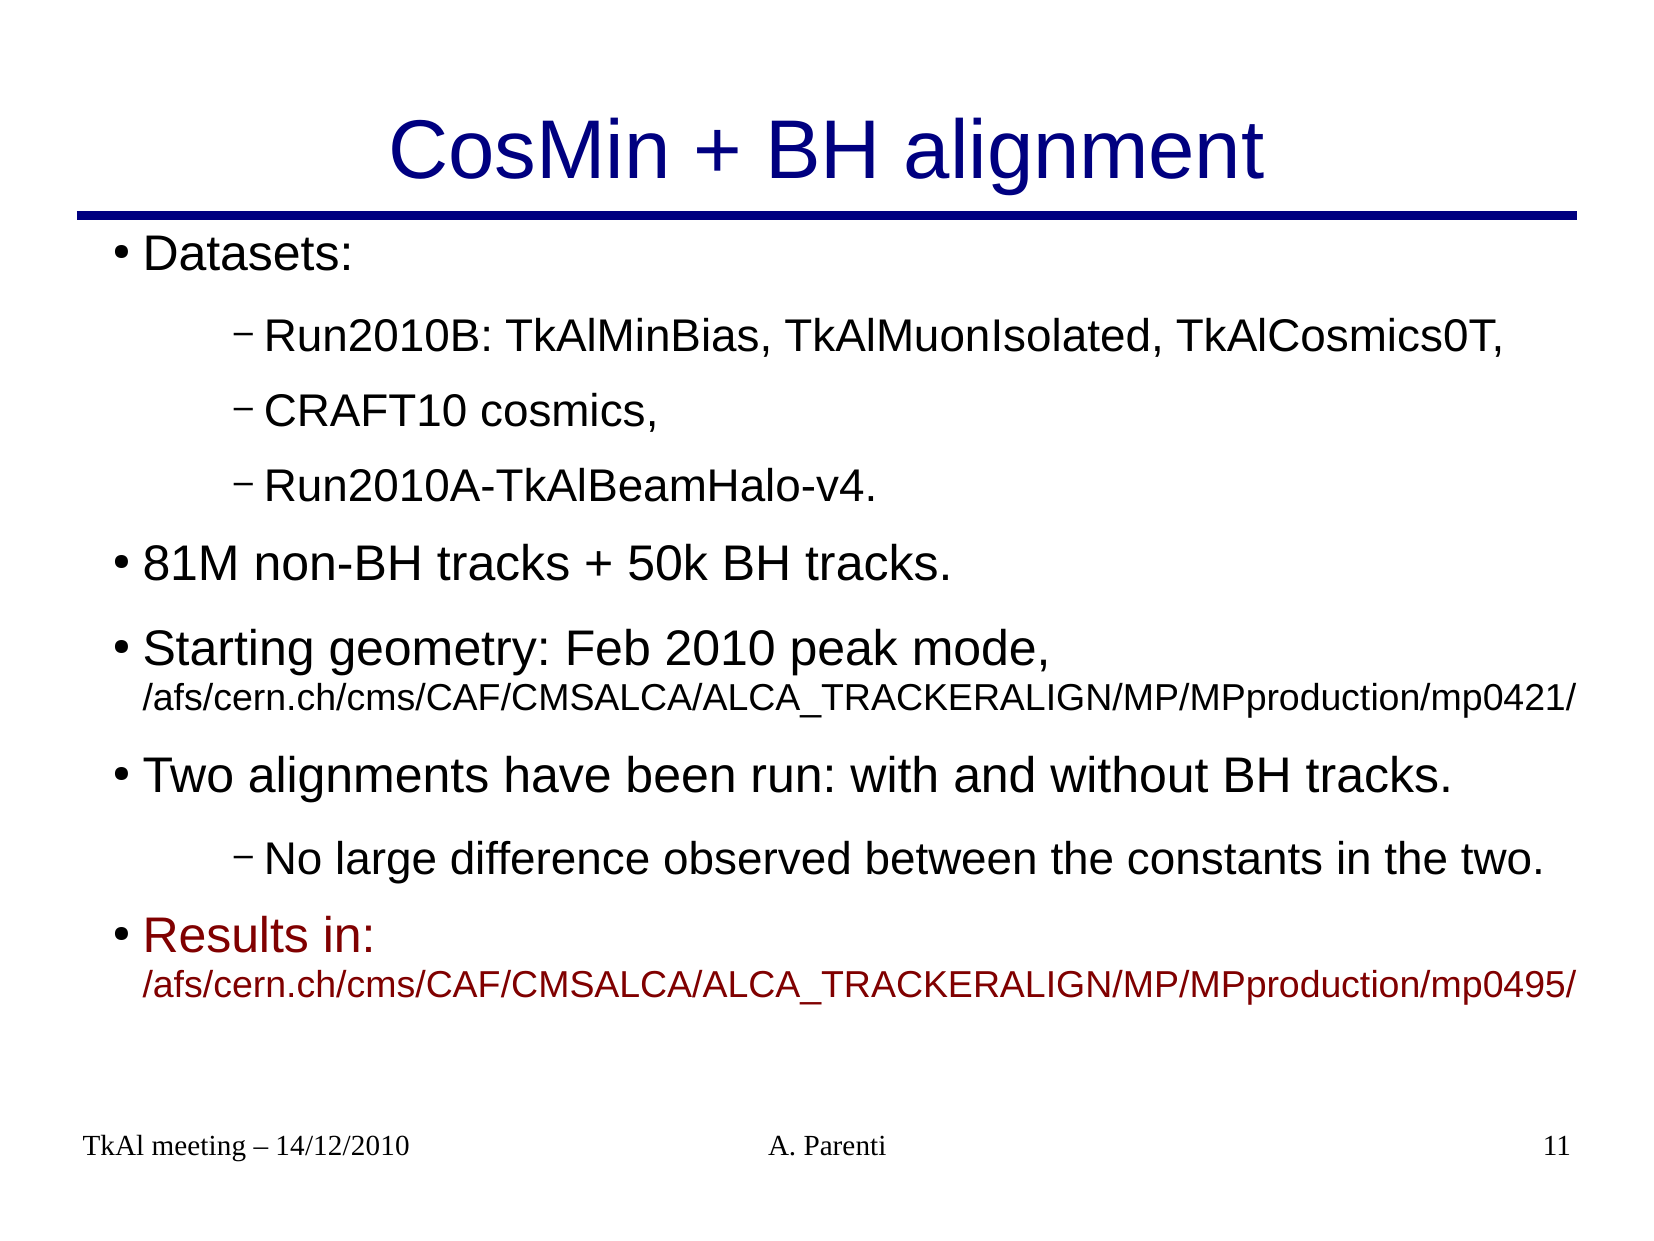

# CosMin + BH alignment
Datasets:
Run2010B: TkAlMinBias, TkAlMuonIsolated, TkAlCosmics0T,
CRAFT10 cosmics,
Run2010A-TkAlBeamHalo-v4.
81M non-BH tracks + 50k BH tracks.
Starting geometry: Feb 2010 peak mode, /afs/cern.ch/cms/CAF/CMSALCA/ALCA_TRACKERALIGN/MP/MPproduction/mp0421/
Two alignments have been run: with and without BH tracks.
No large difference observed between the constants in the two.
Results in: /afs/cern.ch/cms/CAF/CMSALCA/ALCA_TRACKERALIGN/MP/MPproduction/mp0495/
11